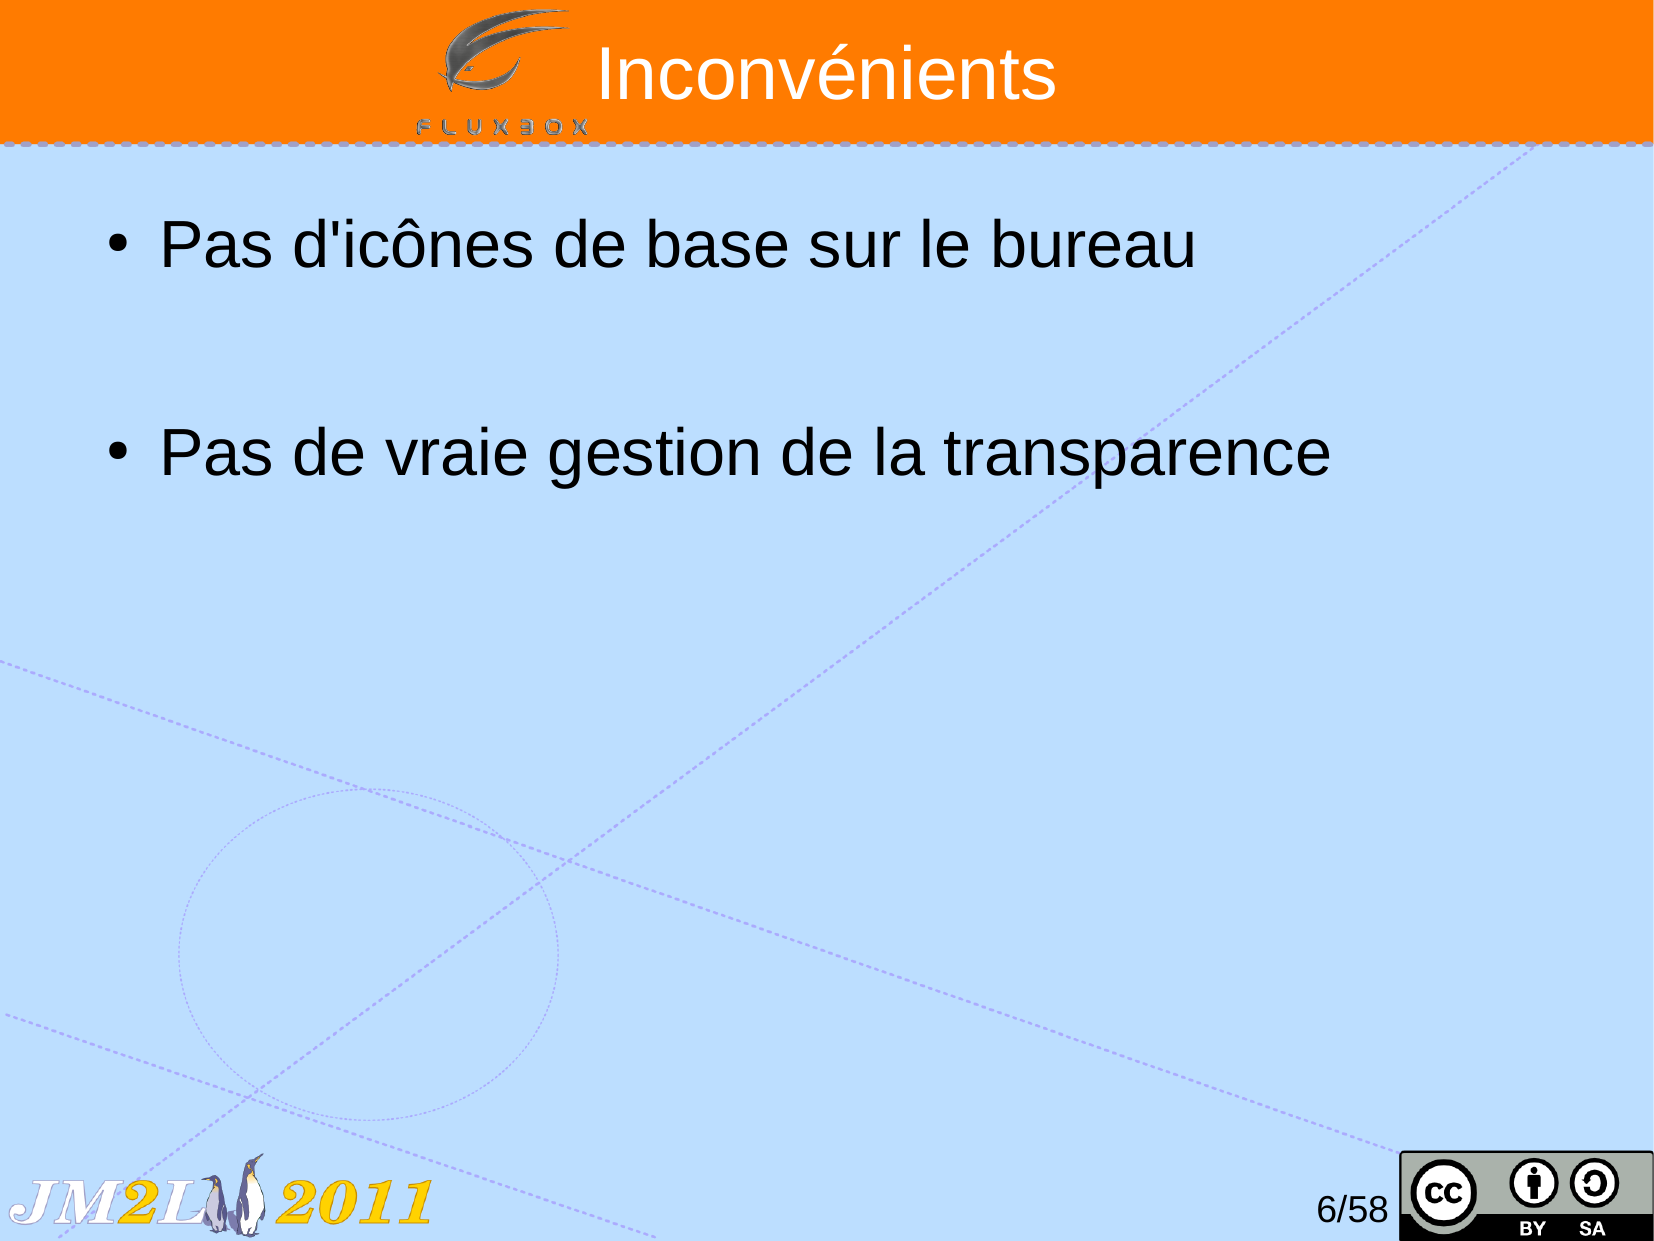

# Inconvénients
Pas d'icônes de base sur le bureau
Pas de vraie gestion de la transparence